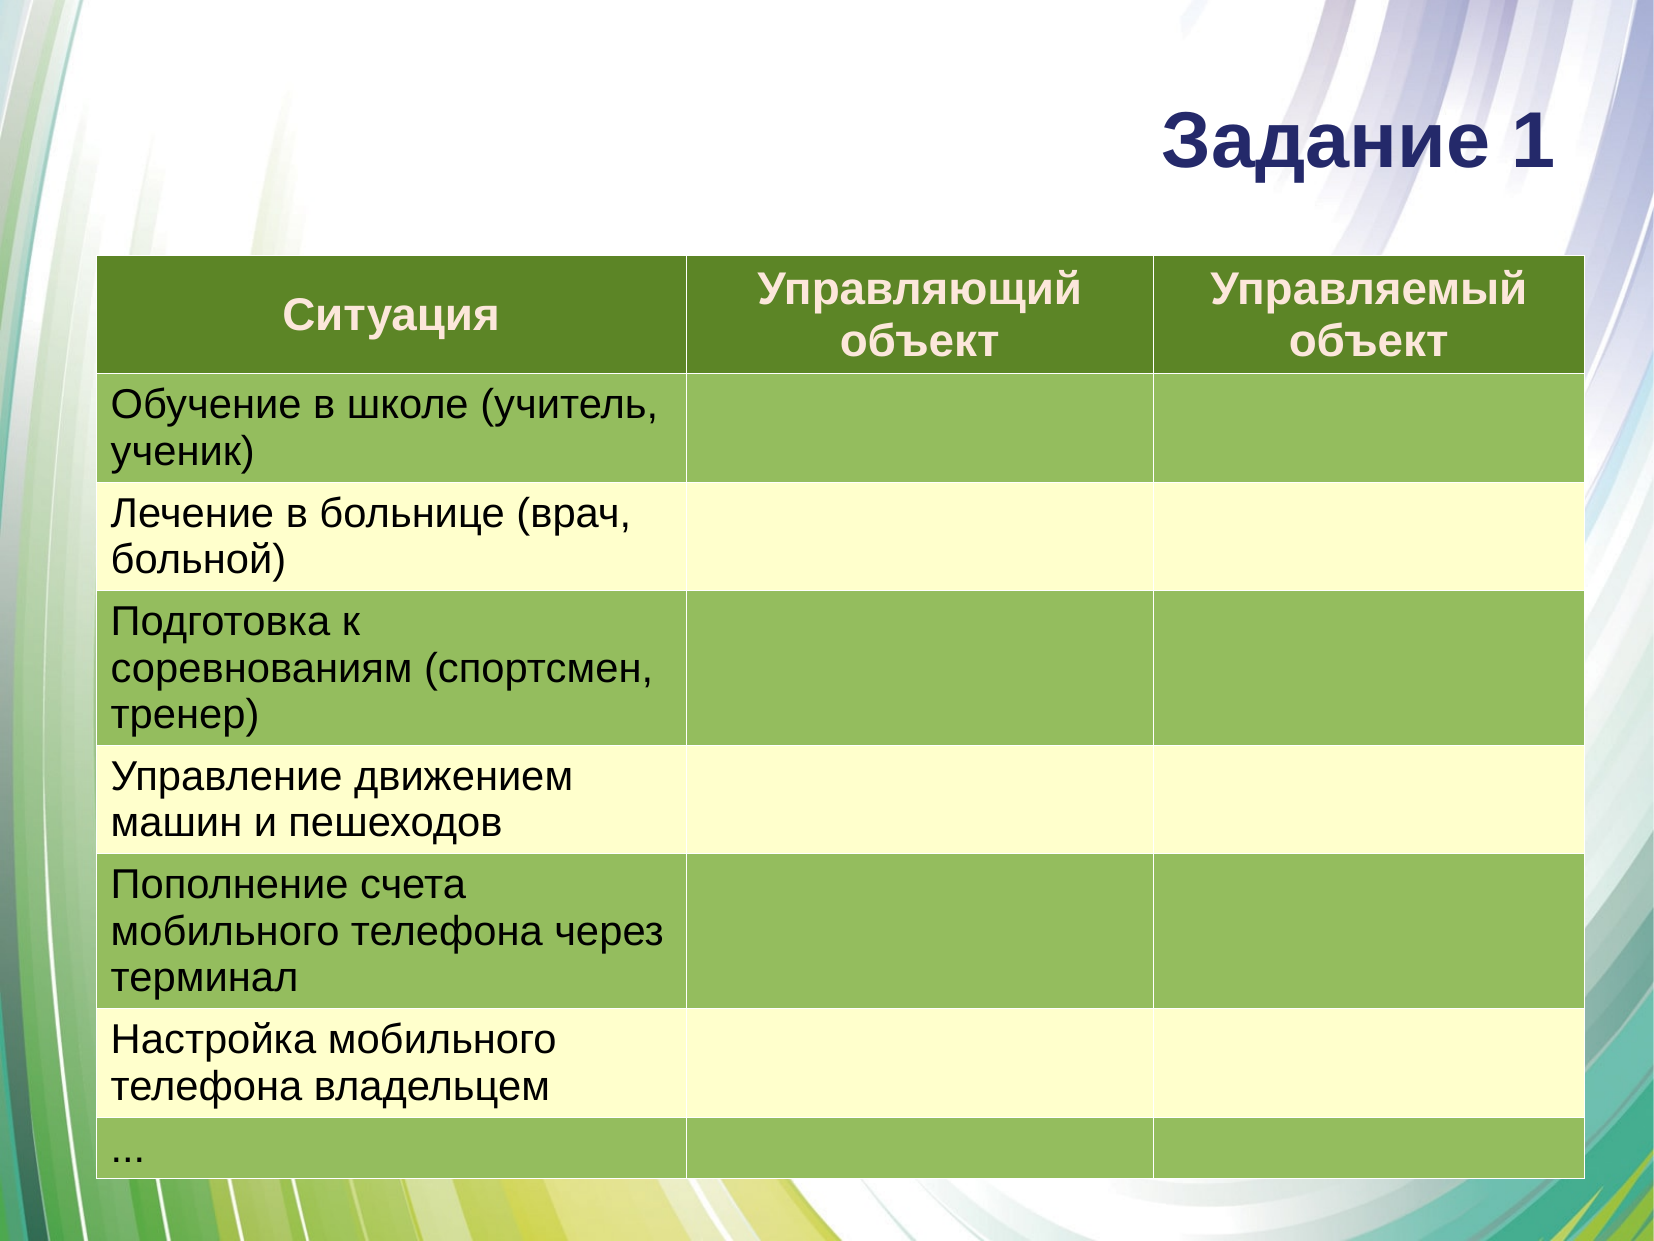

Задание 1
| Ситуация | Управляющий объект | Управляемый объект |
| --- | --- | --- |
| Обучение в школе (учитель, ученик) | | |
| Лечение в больнице (врач, больной) | | |
| Подготовка к соревнованиям (спортсмен, тренер) | | |
| Управление движением машин и пешеходов | | |
| Пополнение счета мобильного телефона через терминал | | |
| Настройка мобильного телефона владельцем | | |
| ... | | |